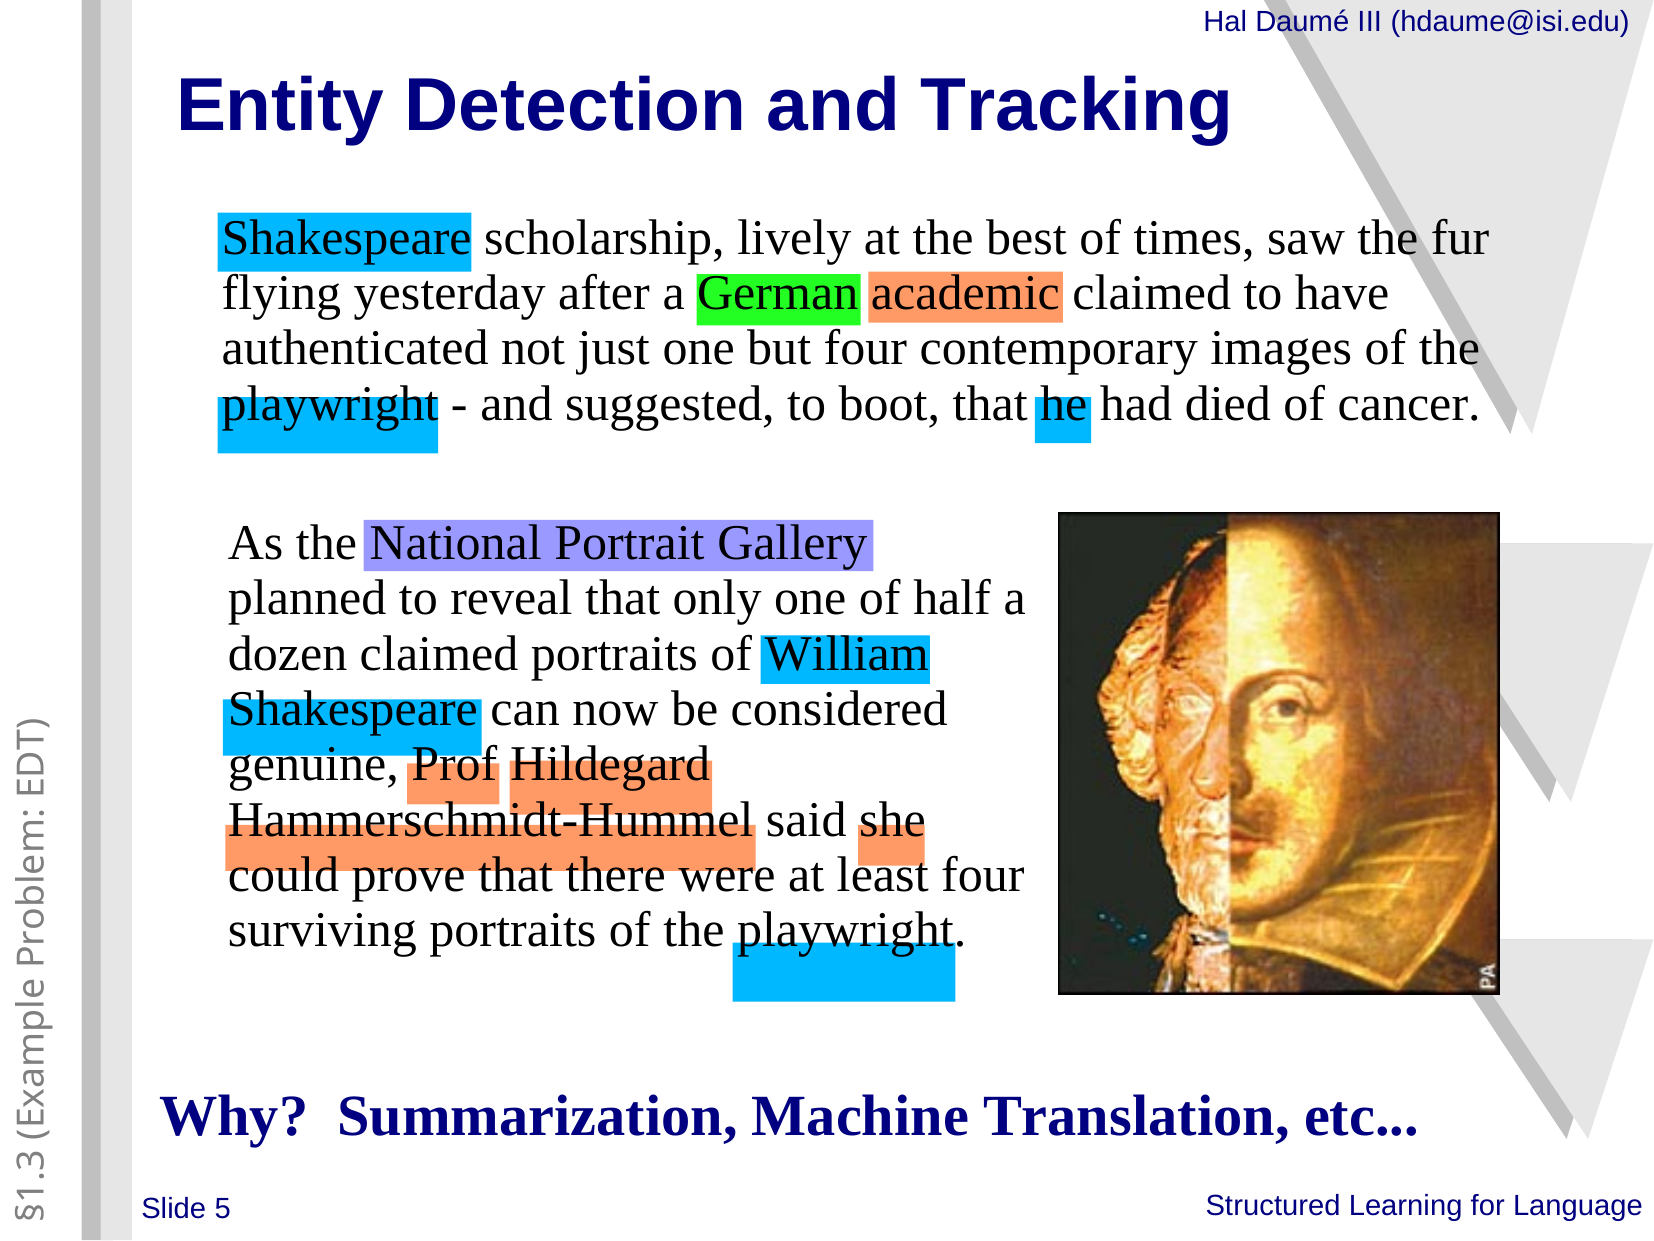

# Entity Detection and Tracking
Shakespeare scholarship, lively at the best of times, saw the fur flying yesterday after a German academic claimed to have authenticated not just one but four contemporary images of the playwright - and suggested, to boot, that he had died of cancer.
As the National Portrait Gallery planned to reveal that only one of half a dozen claimed portraits of William Shakespeare can now be considered genuine, Prof Hildegard Hammerschmidt-Hummel said she could prove that there were at least four surviving portraits of the playwright.
§1.3 (Example Problem: EDT)
Why? Summarization, Machine Translation, etc...